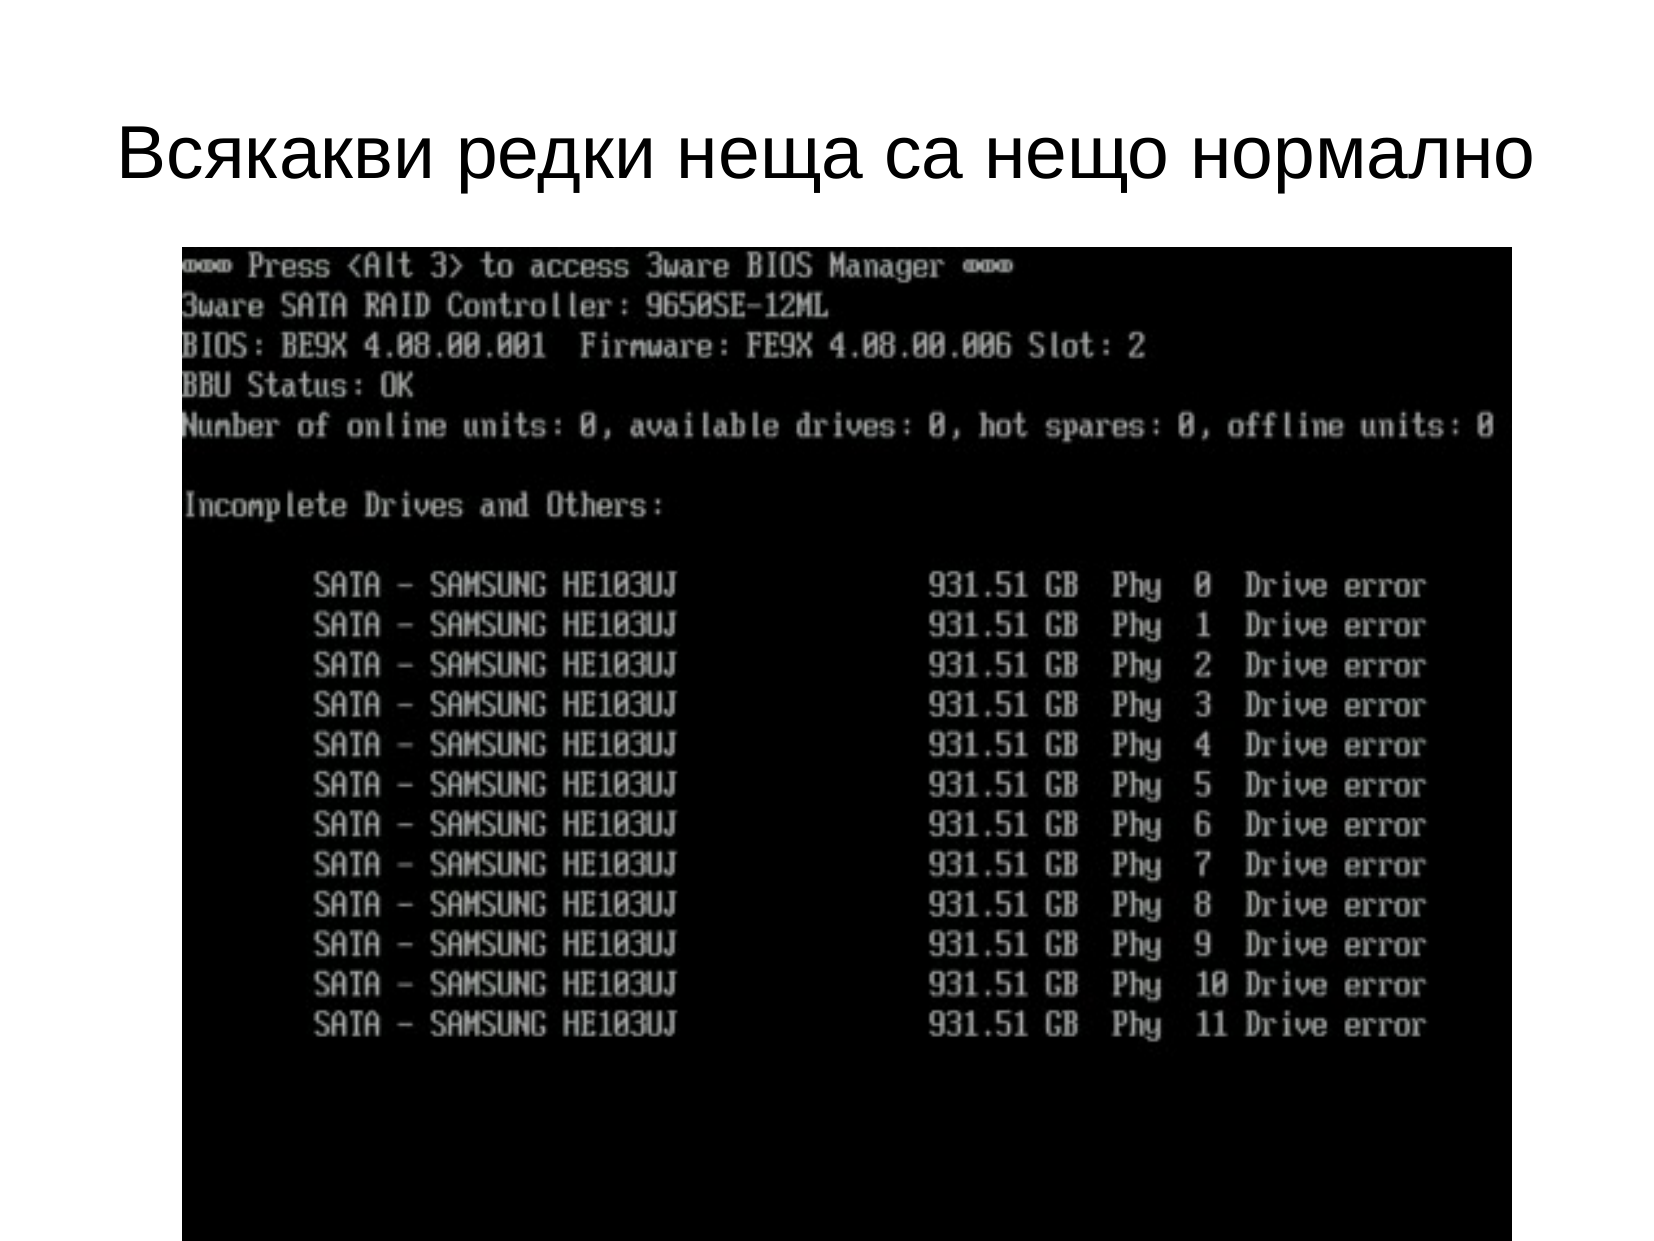

# Всякакви редки неща са нещо нормално